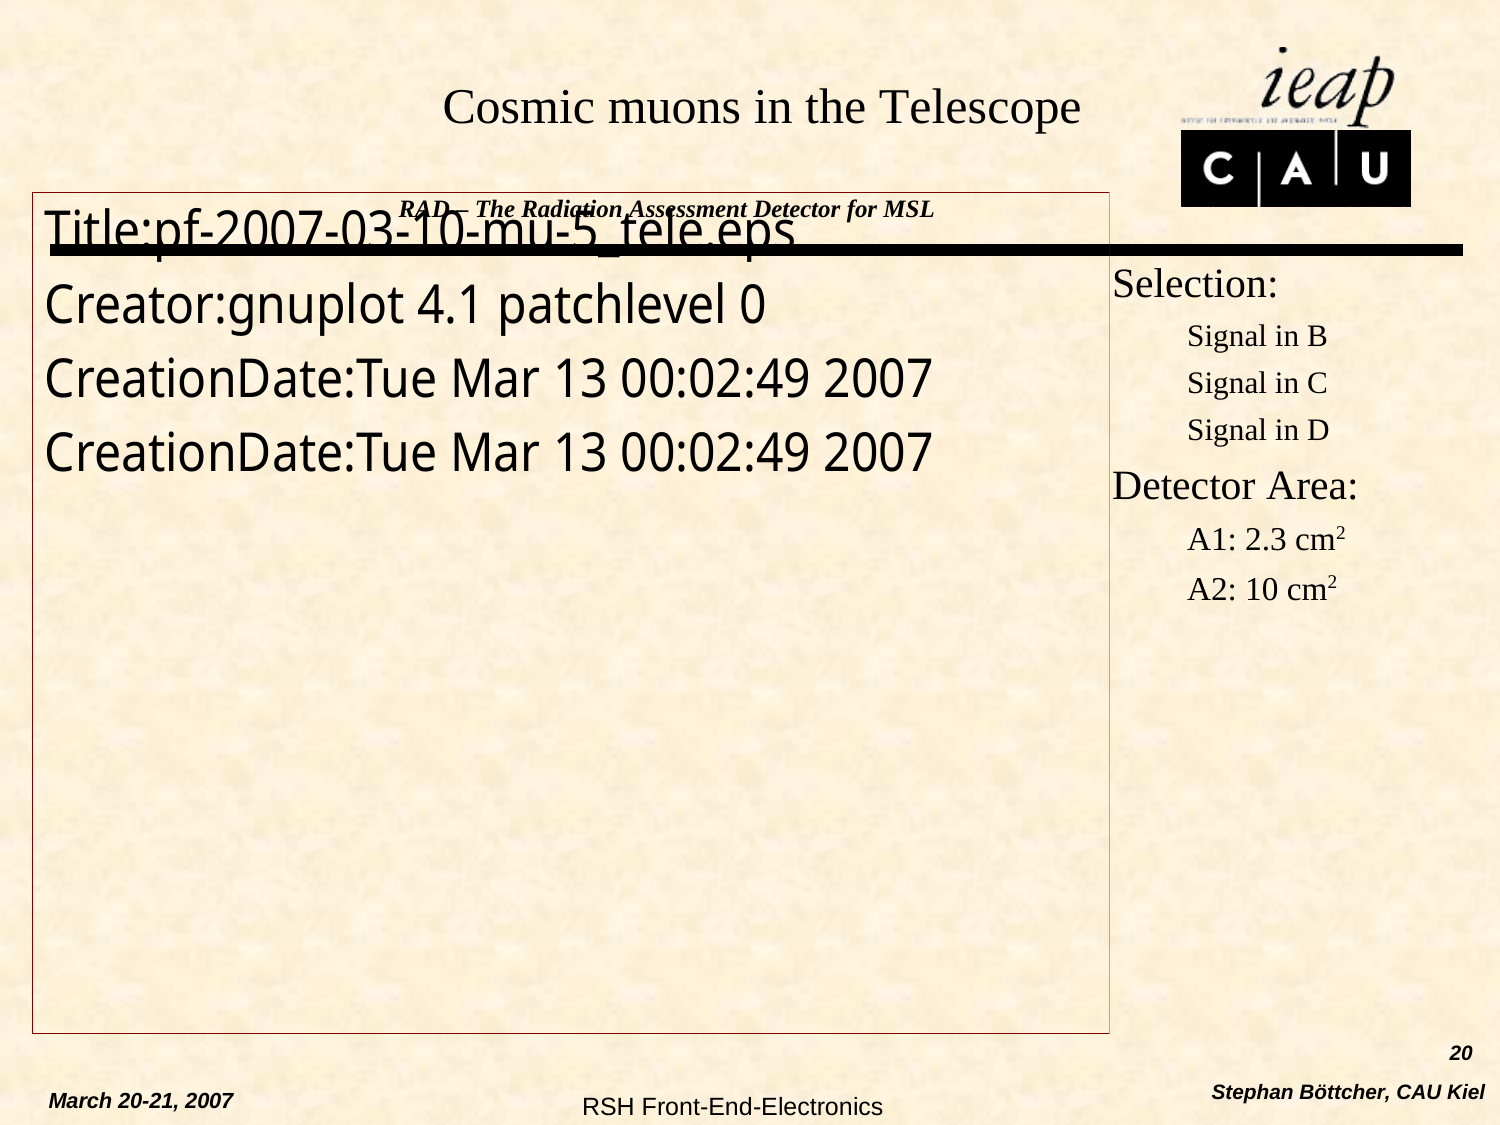

# Cosmic muons in the Telescope
Selection:
Signal in B
Signal in C
Signal in D
Detector Area:
A1: 2.3 cm2
A2: 10 cm2
20
March 20, 2007
RSH Front-End-Electronics